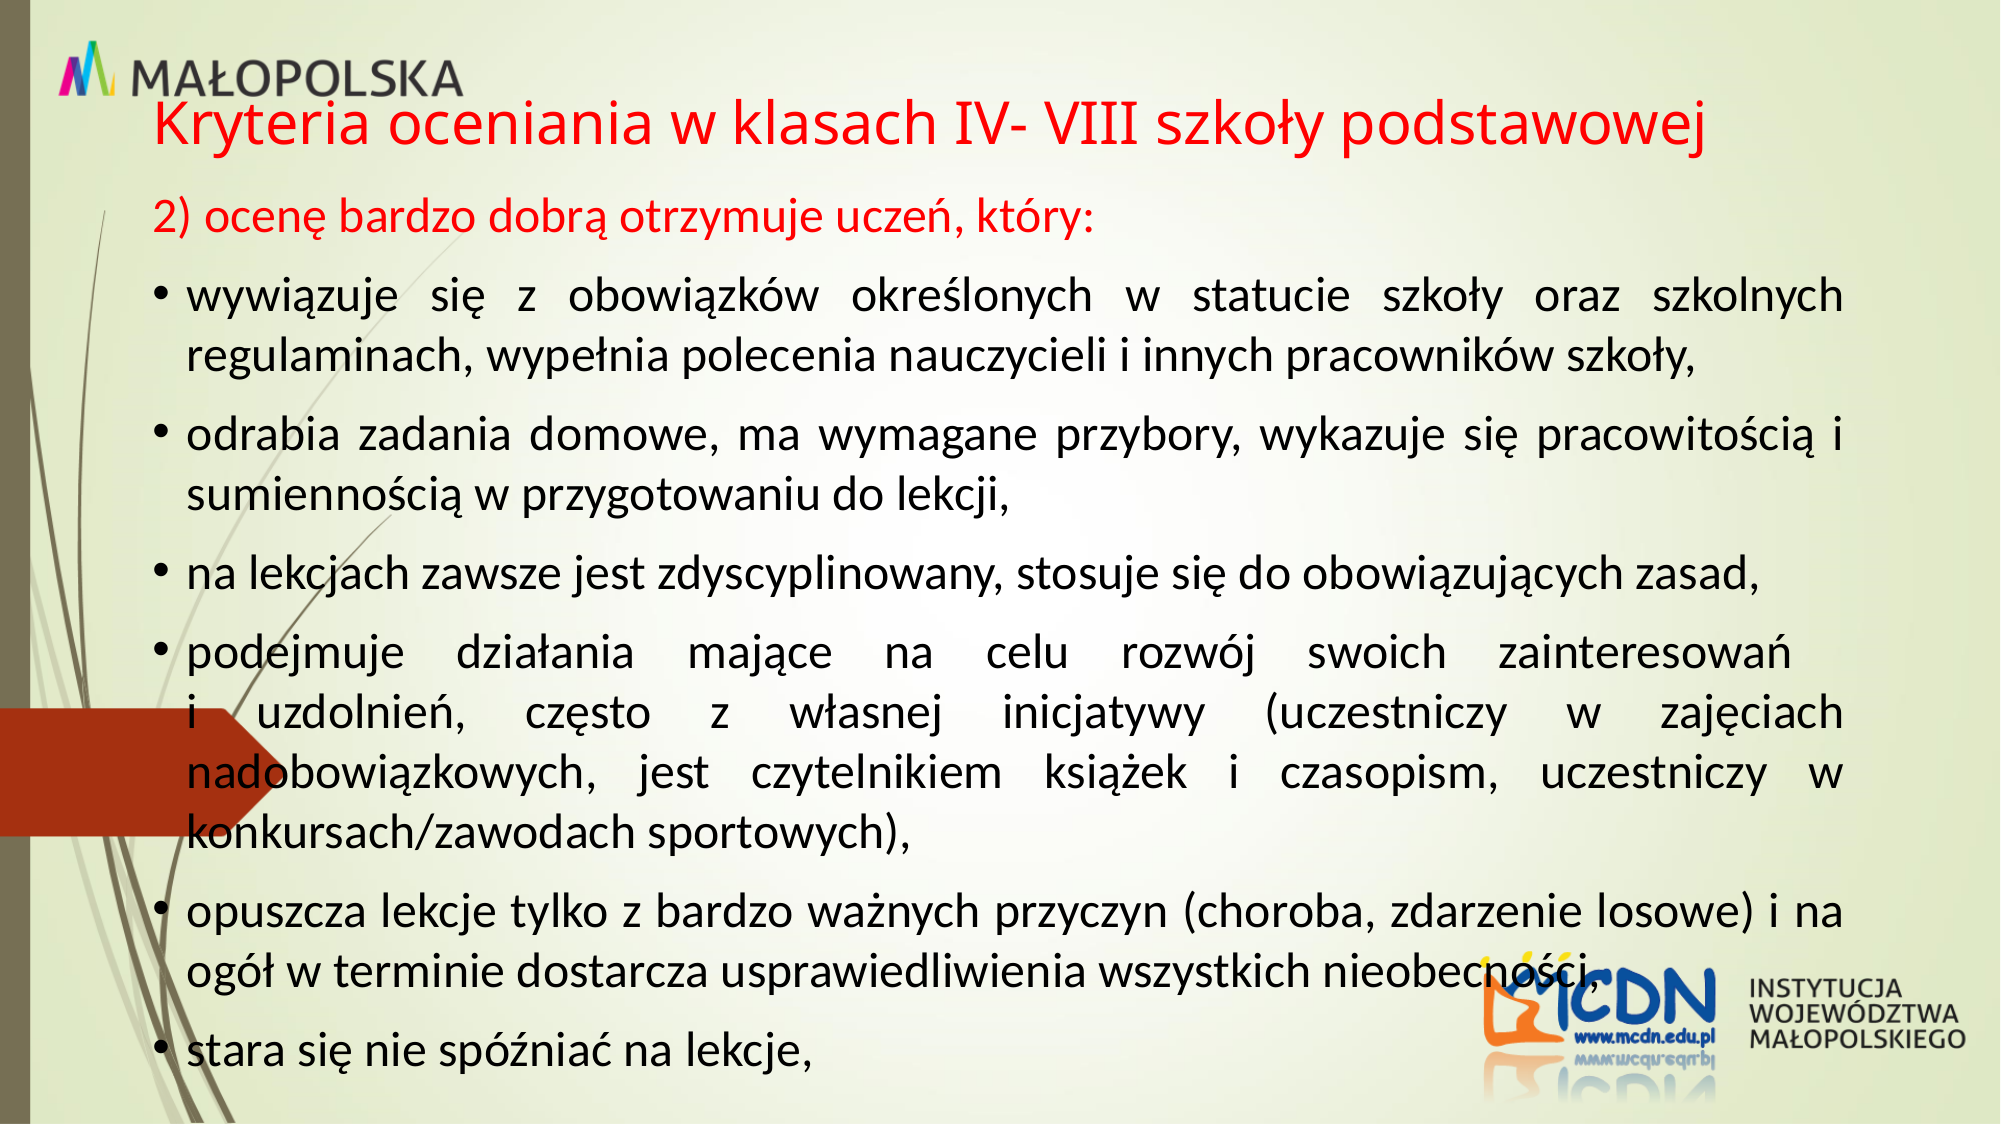

# Kryteria oceniania w klasach IV- VIII szkoły podstawowej
2) ocenę bardzo dobrą otrzymuje uczeń, który:
wywiązuje się z obowiązków określonych w statucie szkoły oraz szkolnych regulaminach, wypełnia polecenia nauczycieli i innych pracowników szkoły,
odrabia zadania domowe, ma wymagane przybory, wykazuje się pracowitością i sumiennością w przygotowaniu do lekcji,
na lekcjach zawsze jest zdyscyplinowany, stosuje się do obowiązujących zasad,
podejmuje działania mające na celu rozwój swoich zainteresowań
i uzdolnień, często z własnej inicjatywy (uczestniczy w zajęciach nadobowiązkowych, jest czytelnikiem książek i czasopism, uczestniczy w konkursach/zawodach sportowych),
opuszcza lekcje tylko z bardzo ważnych przyczyn (choroba, zdarzenie losowe) i na ogół w terminie dostarcza usprawiedliwienia wszystkich nieobecności,
stara się nie spóźniać na lekcje,